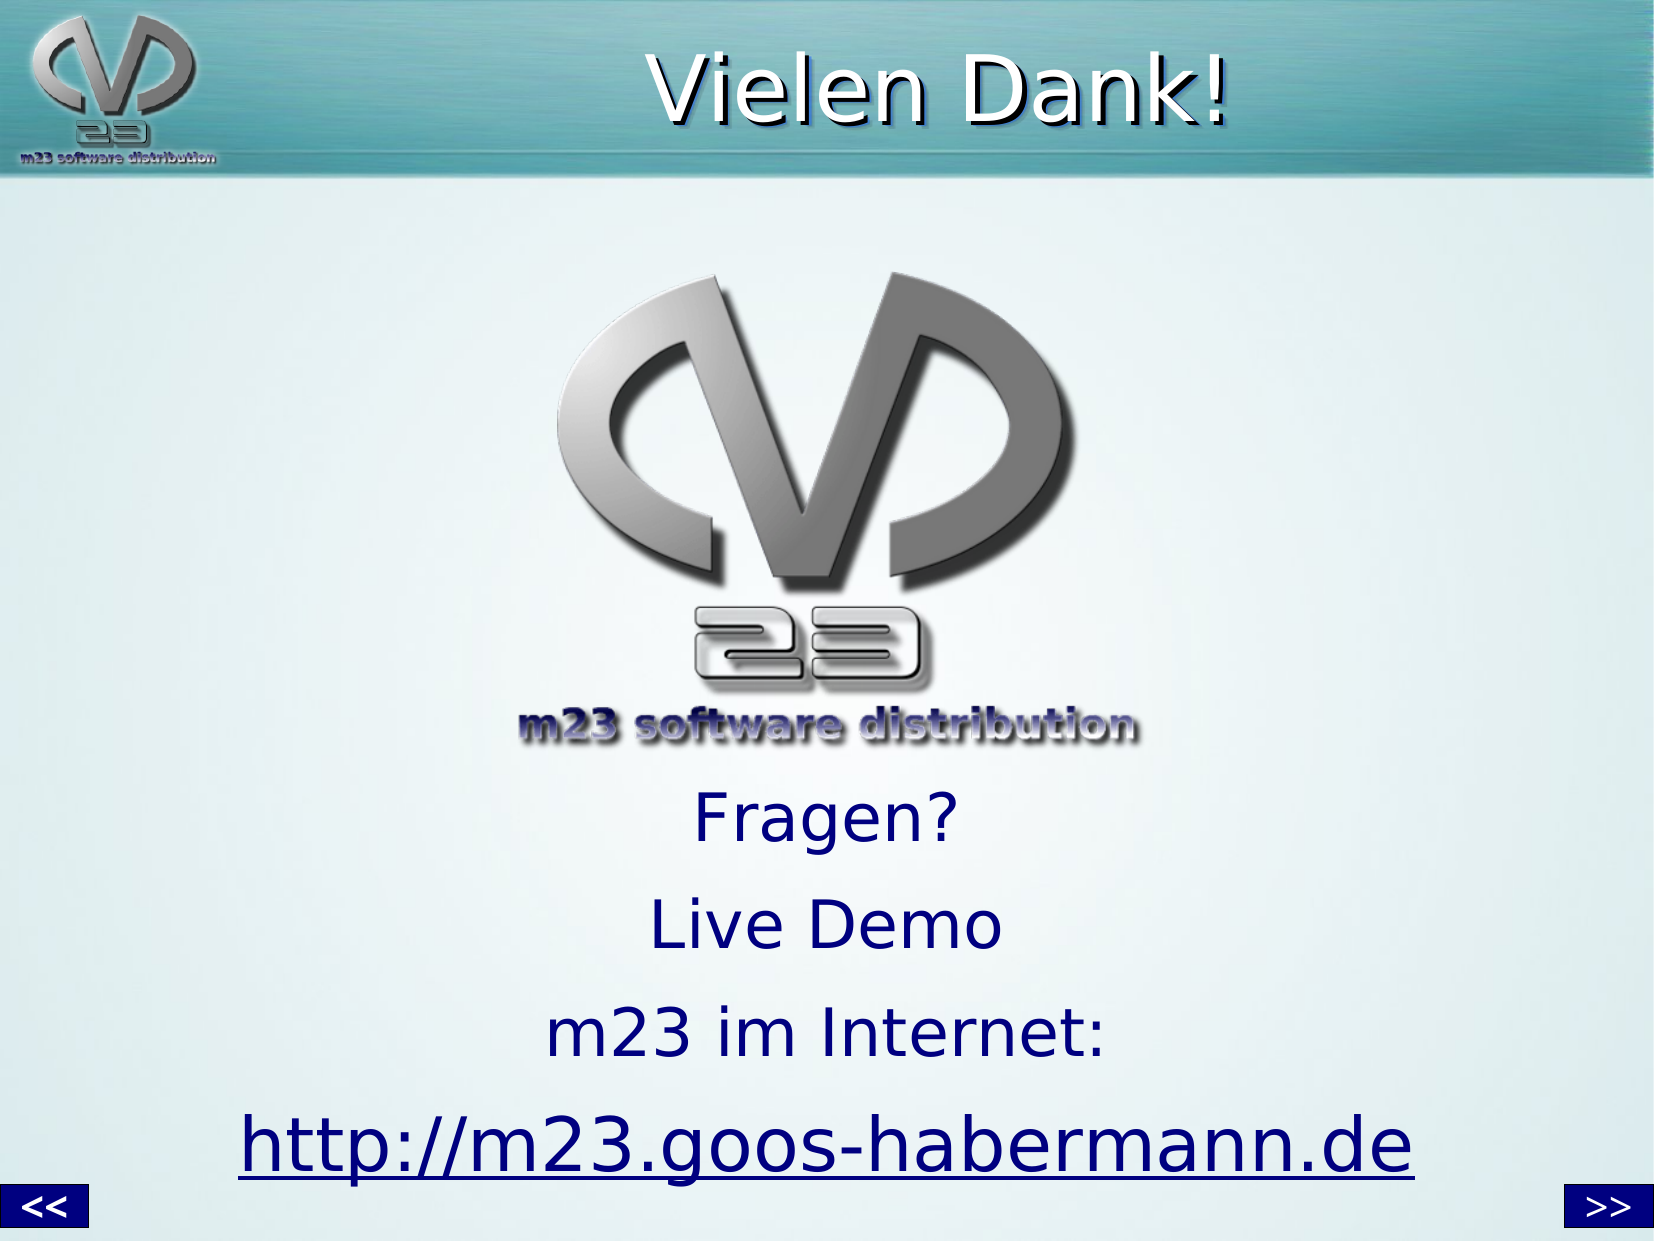

# Vielen Dank!
Fragen?
Live Demo
m23 im Internet:
http://m23.goos-habermann.de